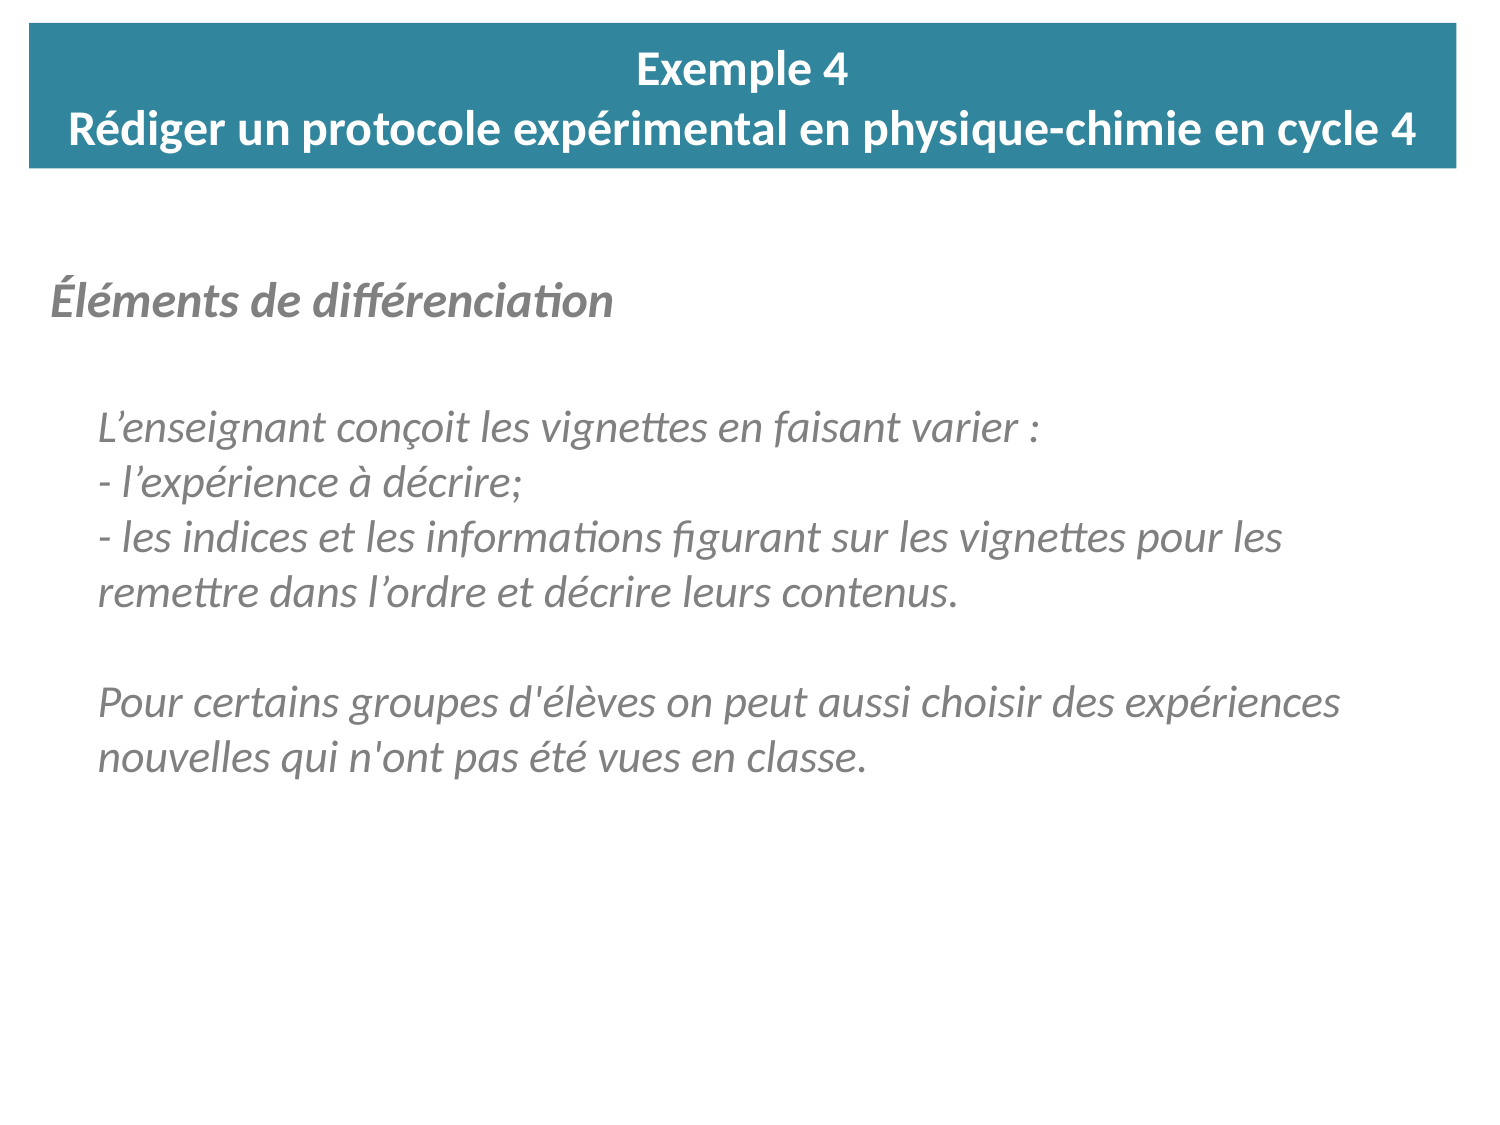

Exemple 4
Rédiger un protocole expérimental en physique-chimie en cycle 4
Éléments de différenciation
L’enseignant conçoit les vignettes en faisant varier :
- l’expérience à décrire;
- les indices et les informations figurant sur les vignettes pour les remettre dans l’ordre et décrire leurs contenus.
Pour certains groupes d'élèves on peut aussi choisir des expériences nouvelles qui n'ont pas été vues en classe.